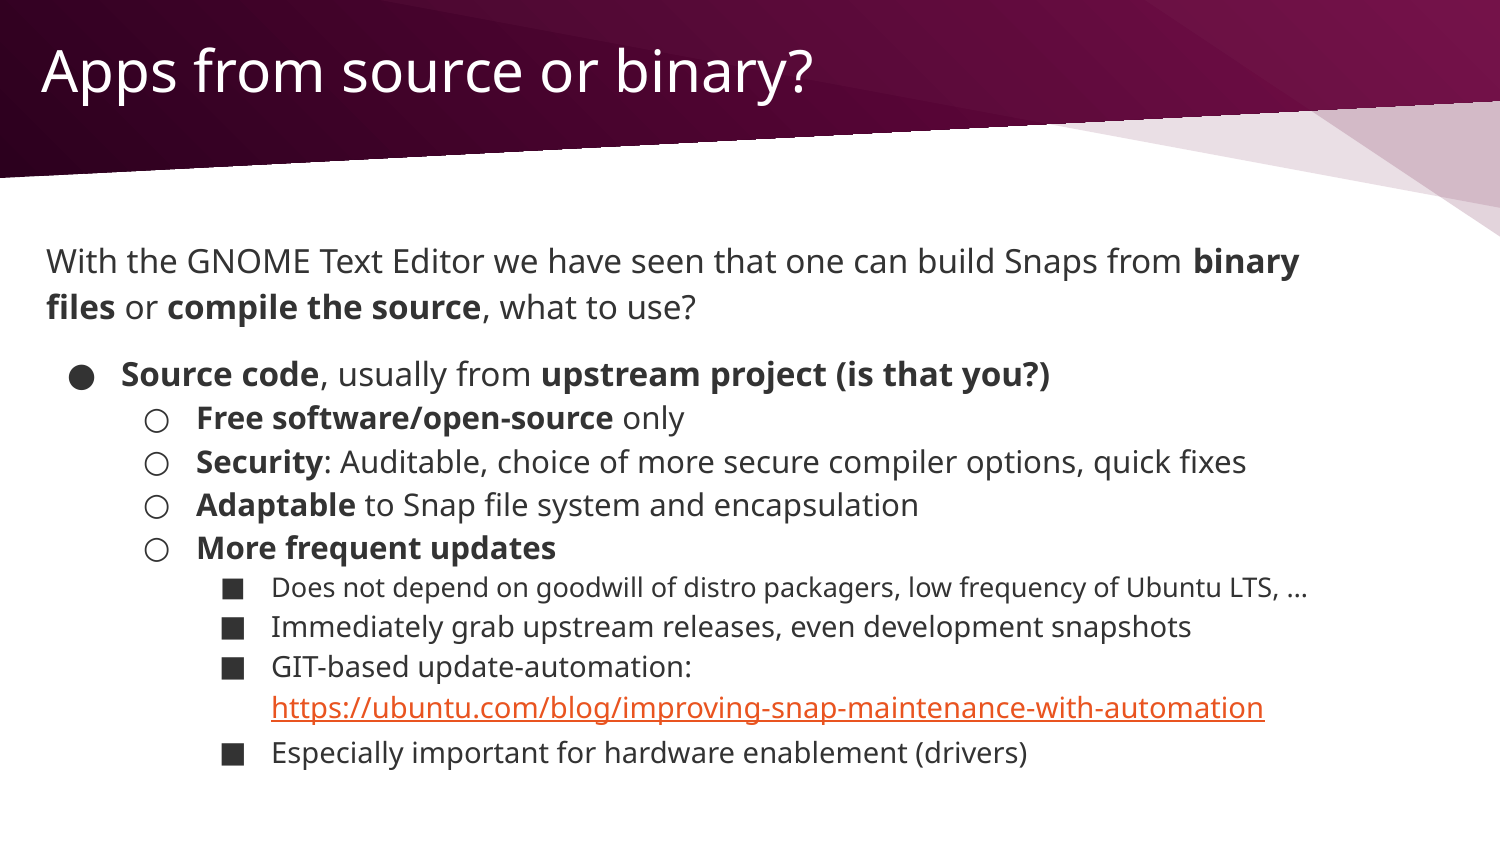

Apps from source or binary?
# With the GNOME Text Editor we have seen that one can build Snaps from binary files or compile the source, what to use?
Source code, usually from upstream project (is that you?)
Free software/open-source only
Security: Auditable, choice of more secure compiler options, quick fixes
Adaptable to Snap file system and encapsulation
More frequent updates
Does not depend on goodwill of distro packagers, low frequency of Ubuntu LTS, …
Immediately grab upstream releases, even development snapshots
GIT-based update-automation: https://ubuntu.com/blog/improving-snap-maintenance-with-automation
Especially important for hardware enablement (drivers)